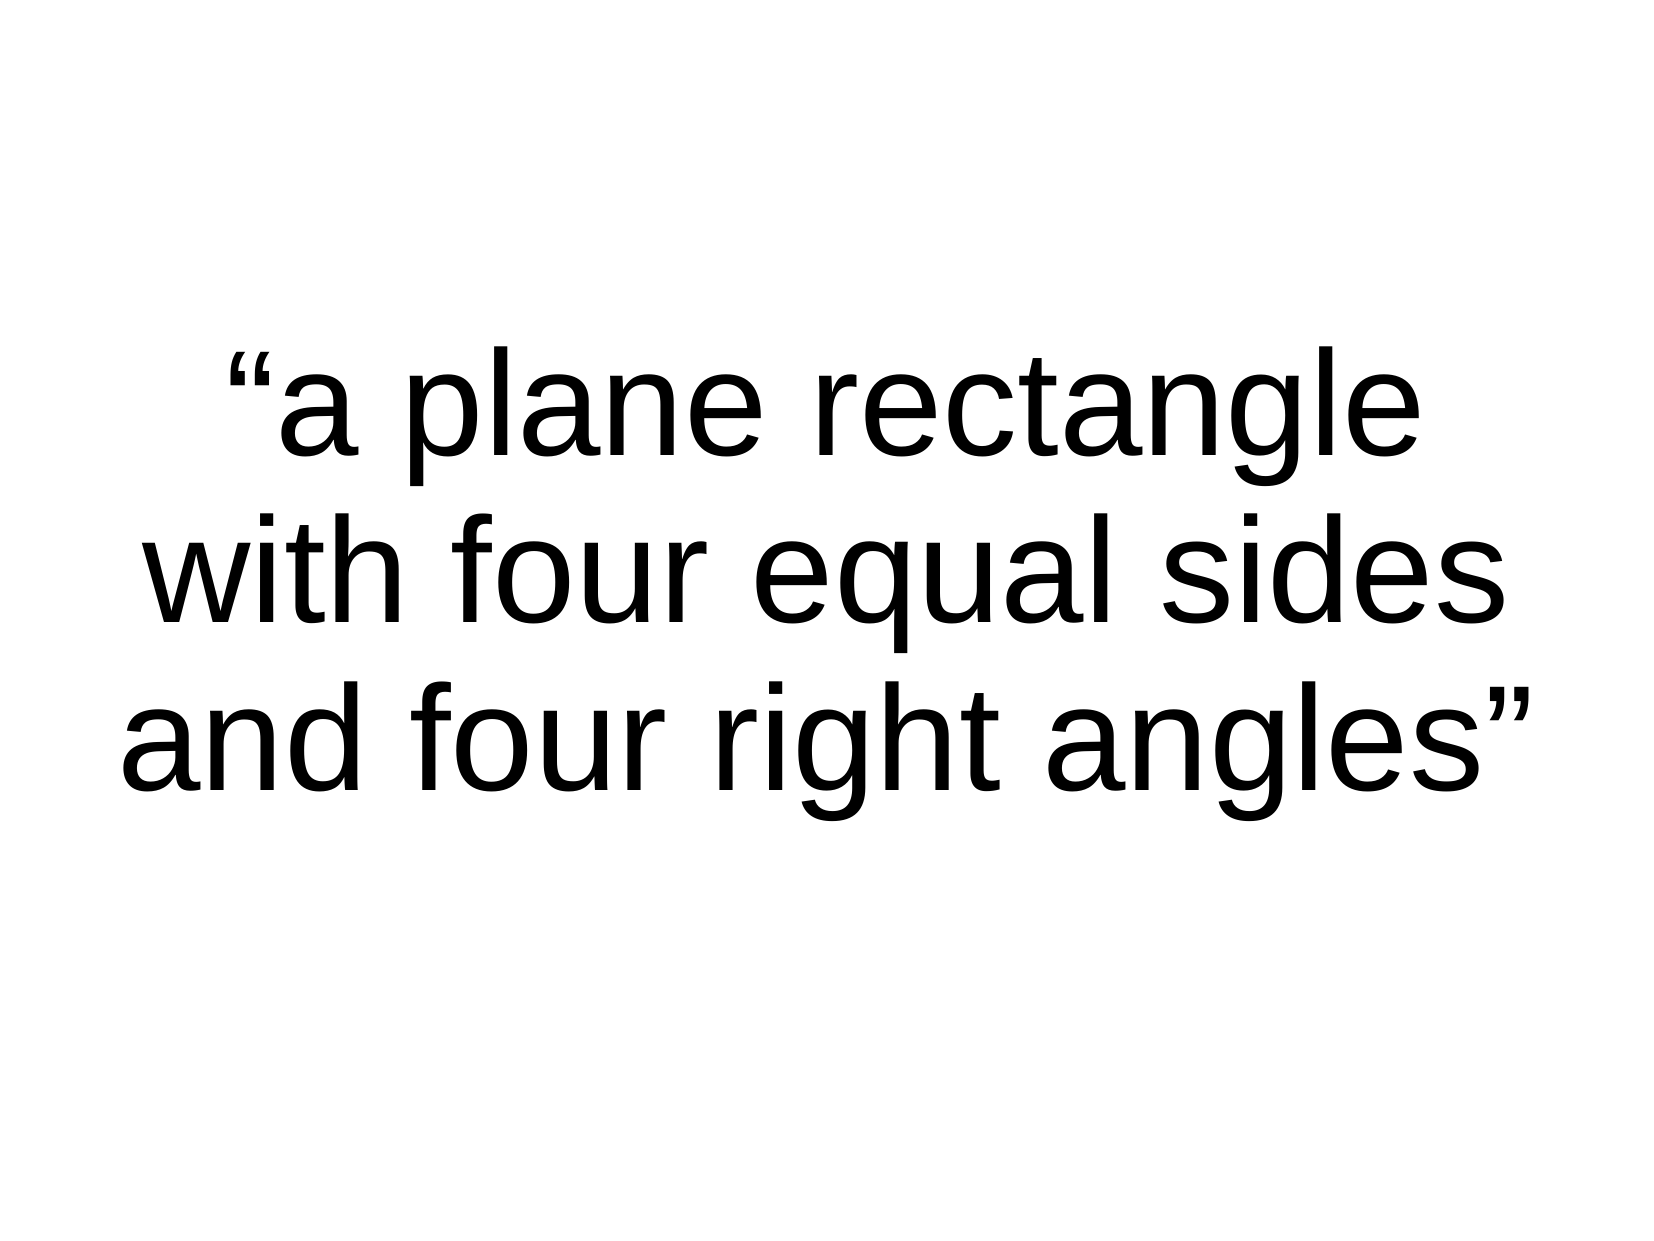

# “a plane rectangle with four equal sides and four right angles”